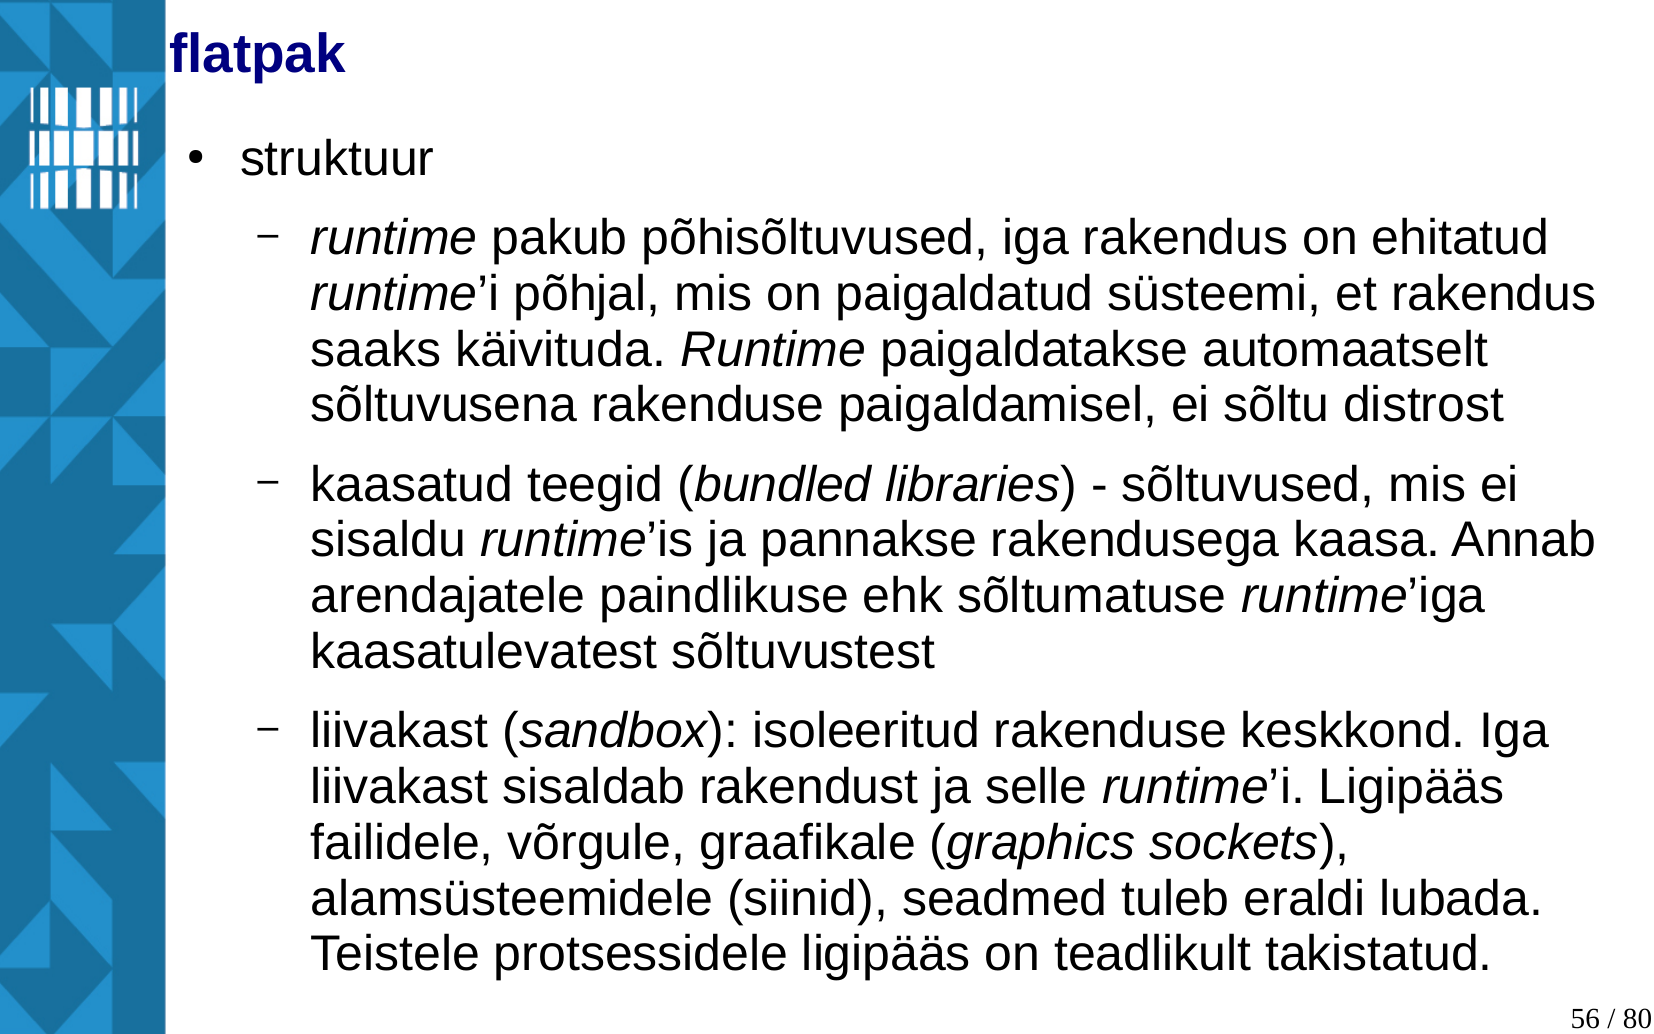

# flatpak
struktuur
runtime pakub põhisõltuvused, iga rakendus on ehitatud runtime’i põhjal, mis on paigaldatud süsteemi, et rakendus saaks käivituda. Runtime paigaldatakse automaatselt sõltuvusena rakenduse paigaldamisel, ei sõltu distrost
kaasatud teegid (bundled libraries) - sõltuvused, mis ei sisaldu runtime’is ja pannakse rakendusega kaasa. Annab arendajatele paindlikuse ehk sõltumatuse runtime’iga kaasatulevatest sõltuvustest
liivakast (sandbox): isoleeritud rakenduse keskkond. Iga liivakast sisaldab rakendust ja selle runtime’i. Ligipääs failidele, võrgule, graafikale (graphics sockets), alamsüsteemidele (siinid), seadmed tuleb eraldi lubada. Teistele protsessidele ligipääs on teadlikult takistatud.
56